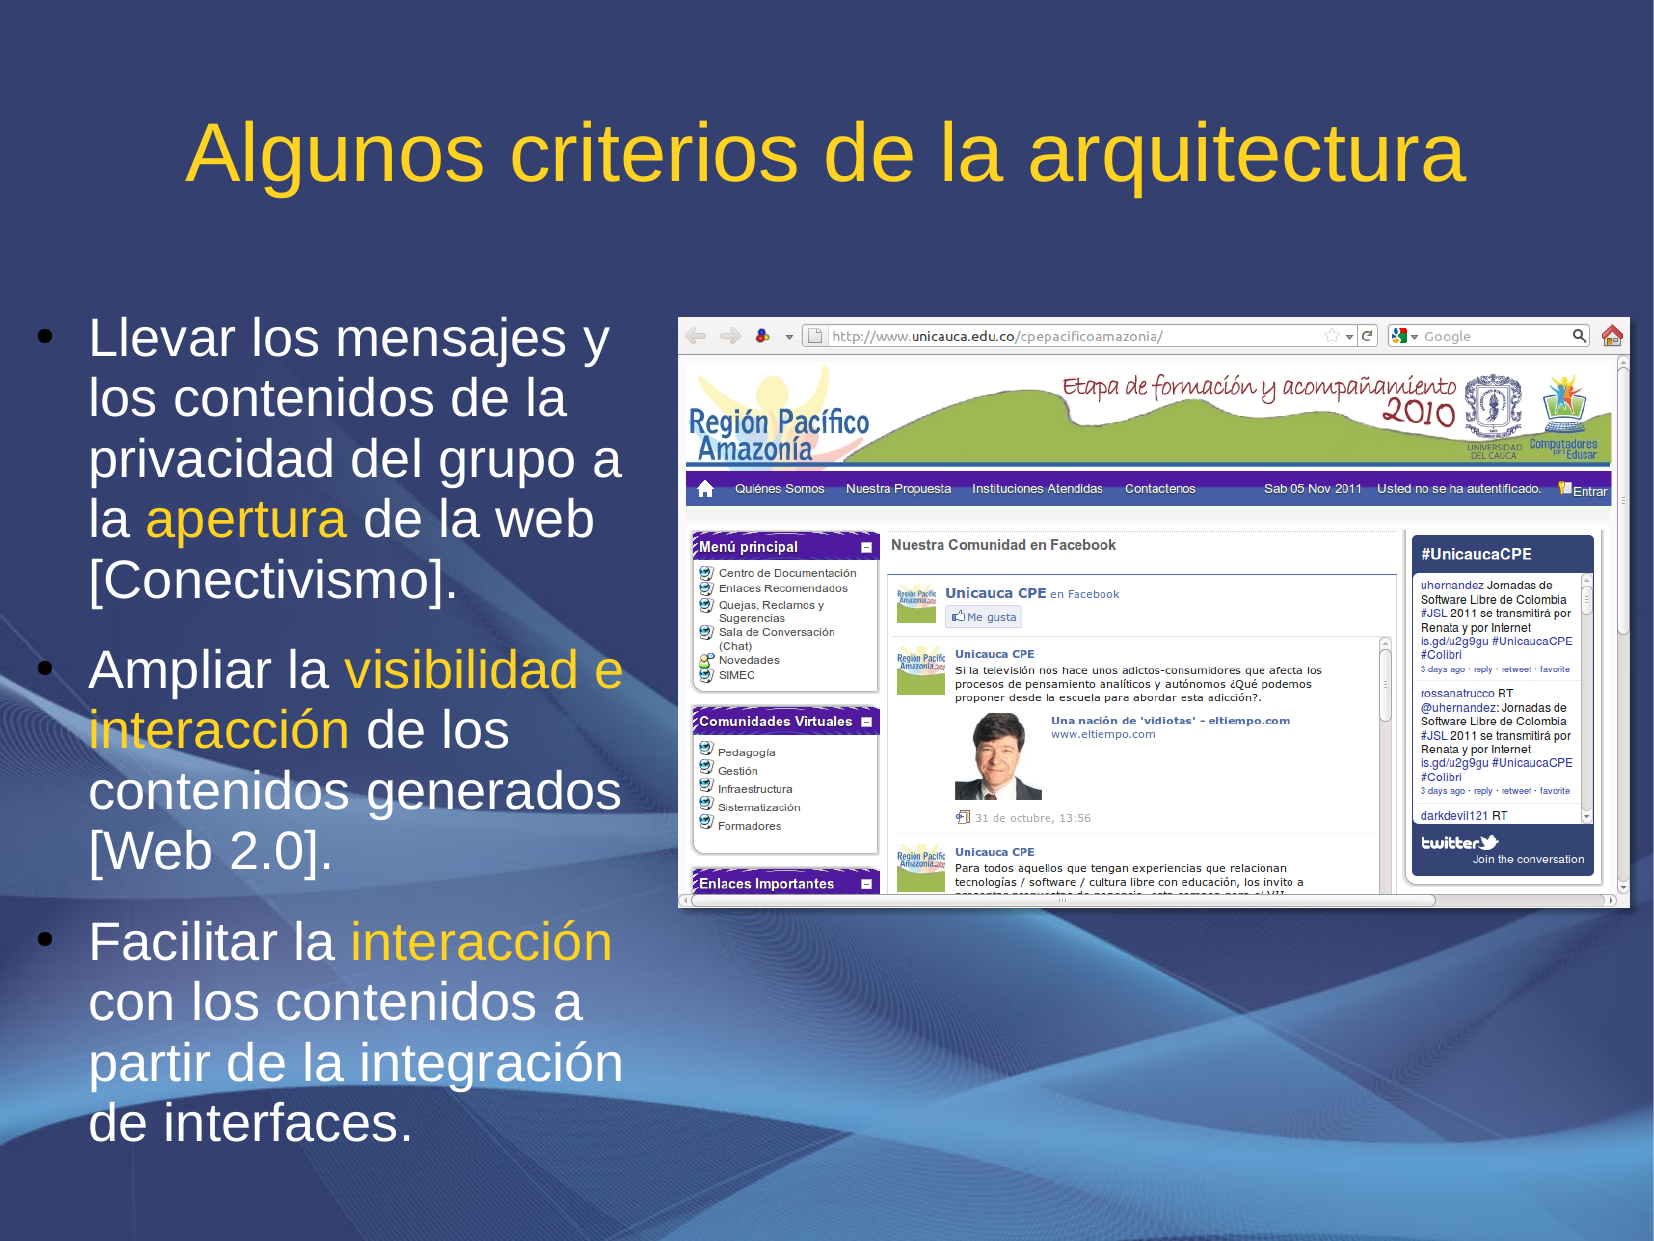

# Algunos criterios de la arquitectura
Llevar los mensajes y los contenidos de la privacidad del grupo a la apertura de la web [Conectivismo].
Ampliar la visibilidad e interacción de los contenidos generados [Web 2.0].
Facilitar la interacción con los contenidos a partir de la integración de interfaces.